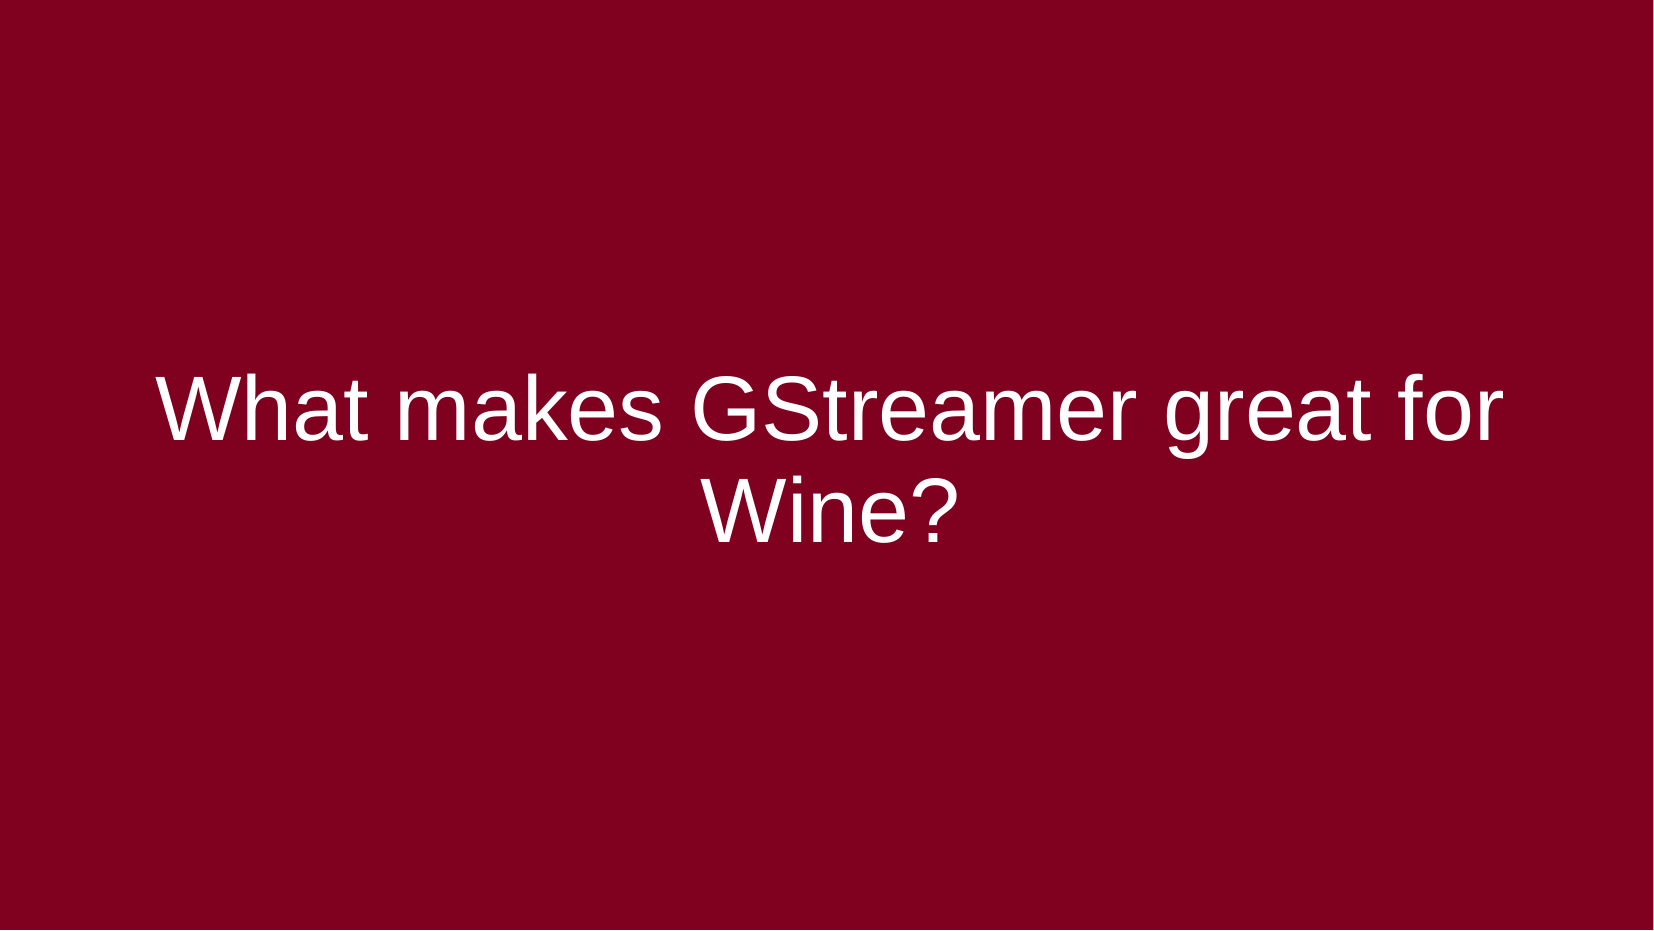

# What makes GStreamer great for Wine?